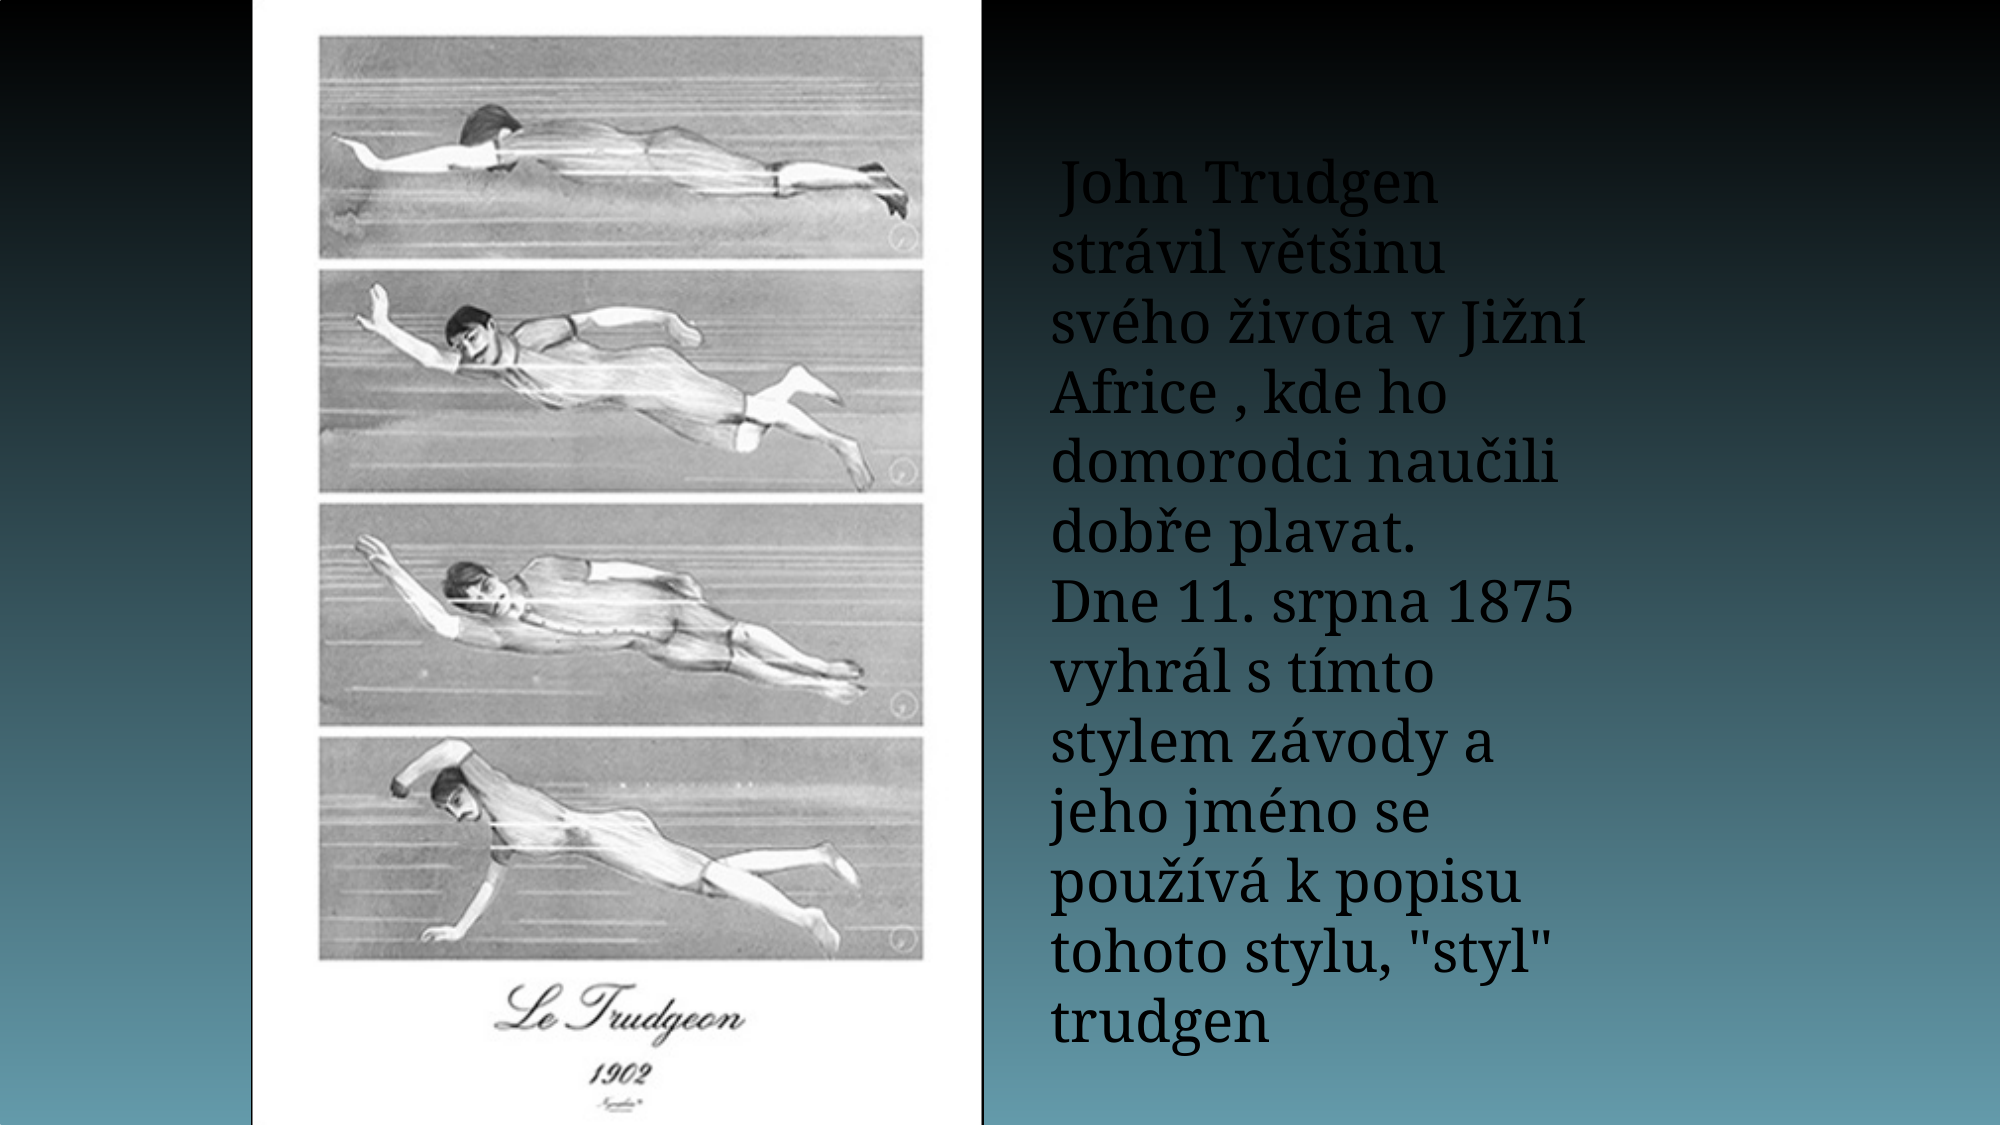

John Trudgen strávil většinu svého života v Jižní Africe , kde ho domorodci naučili dobře plavat.
Dne 11. srpna 1875 vyhrál s tímto stylem závody a jeho jméno se používá k popisu tohoto stylu, "styl" trudgen